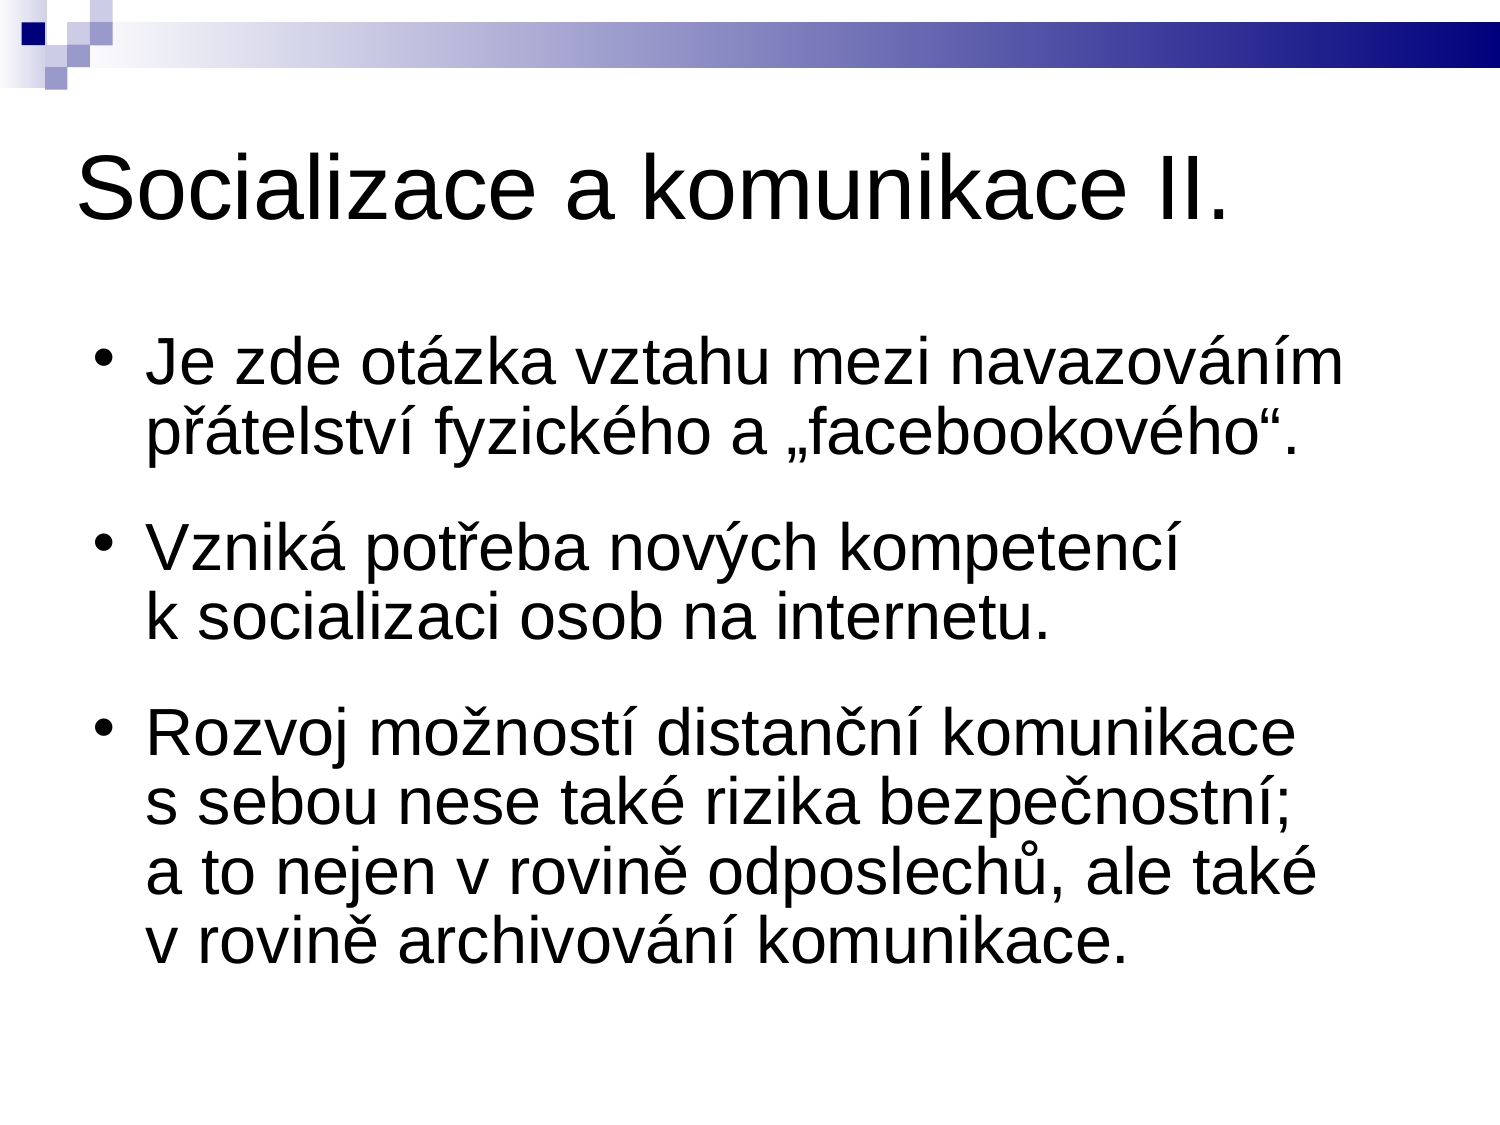

# Socializace a komunikace II.
Je zde otázka vztahu mezi navazováním přátelství fyzického a „facebookového“.
Vzniká potřeba nových kompetencí
k socializaci osob na internetu.
Rozvoj možností distanční komunikace
s sebou nese také rizika bezpečnostní;
a to nejen v rovině odposlechů, ale také
v rovině archivování komunikace.